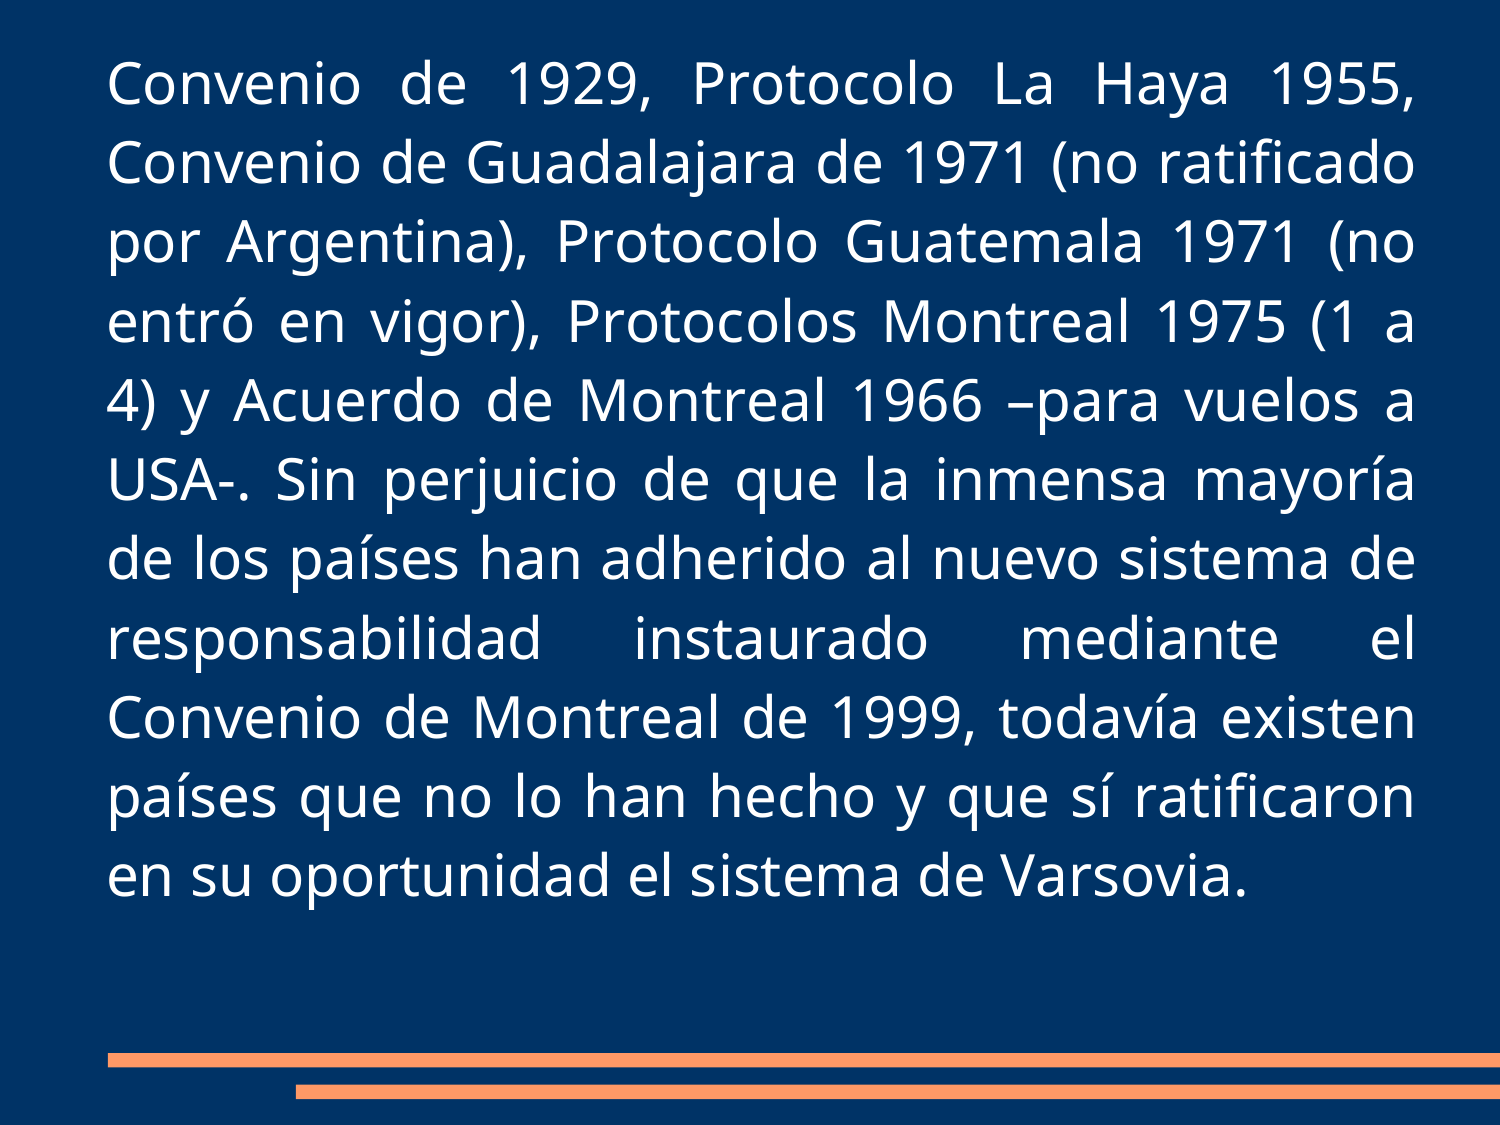

# Convenio de 1929, Protocolo La Haya 1955, Convenio de Guadalajara de 1971 (no ratificado por Argentina), Protocolo Guatemala 1971 (no entró en vigor), Protocolos Montreal 1975 (1 a 4) y Acuerdo de Montreal 1966 –para vuelos a USA-. Sin perjuicio de que la inmensa mayoría de los países han adherido al nuevo sistema de responsabilidad instaurado mediante el Convenio de Montreal de 1999, todavía existen países que no lo han hecho y que sí ratificaron en su oportunidad el sistema de Varsovia.